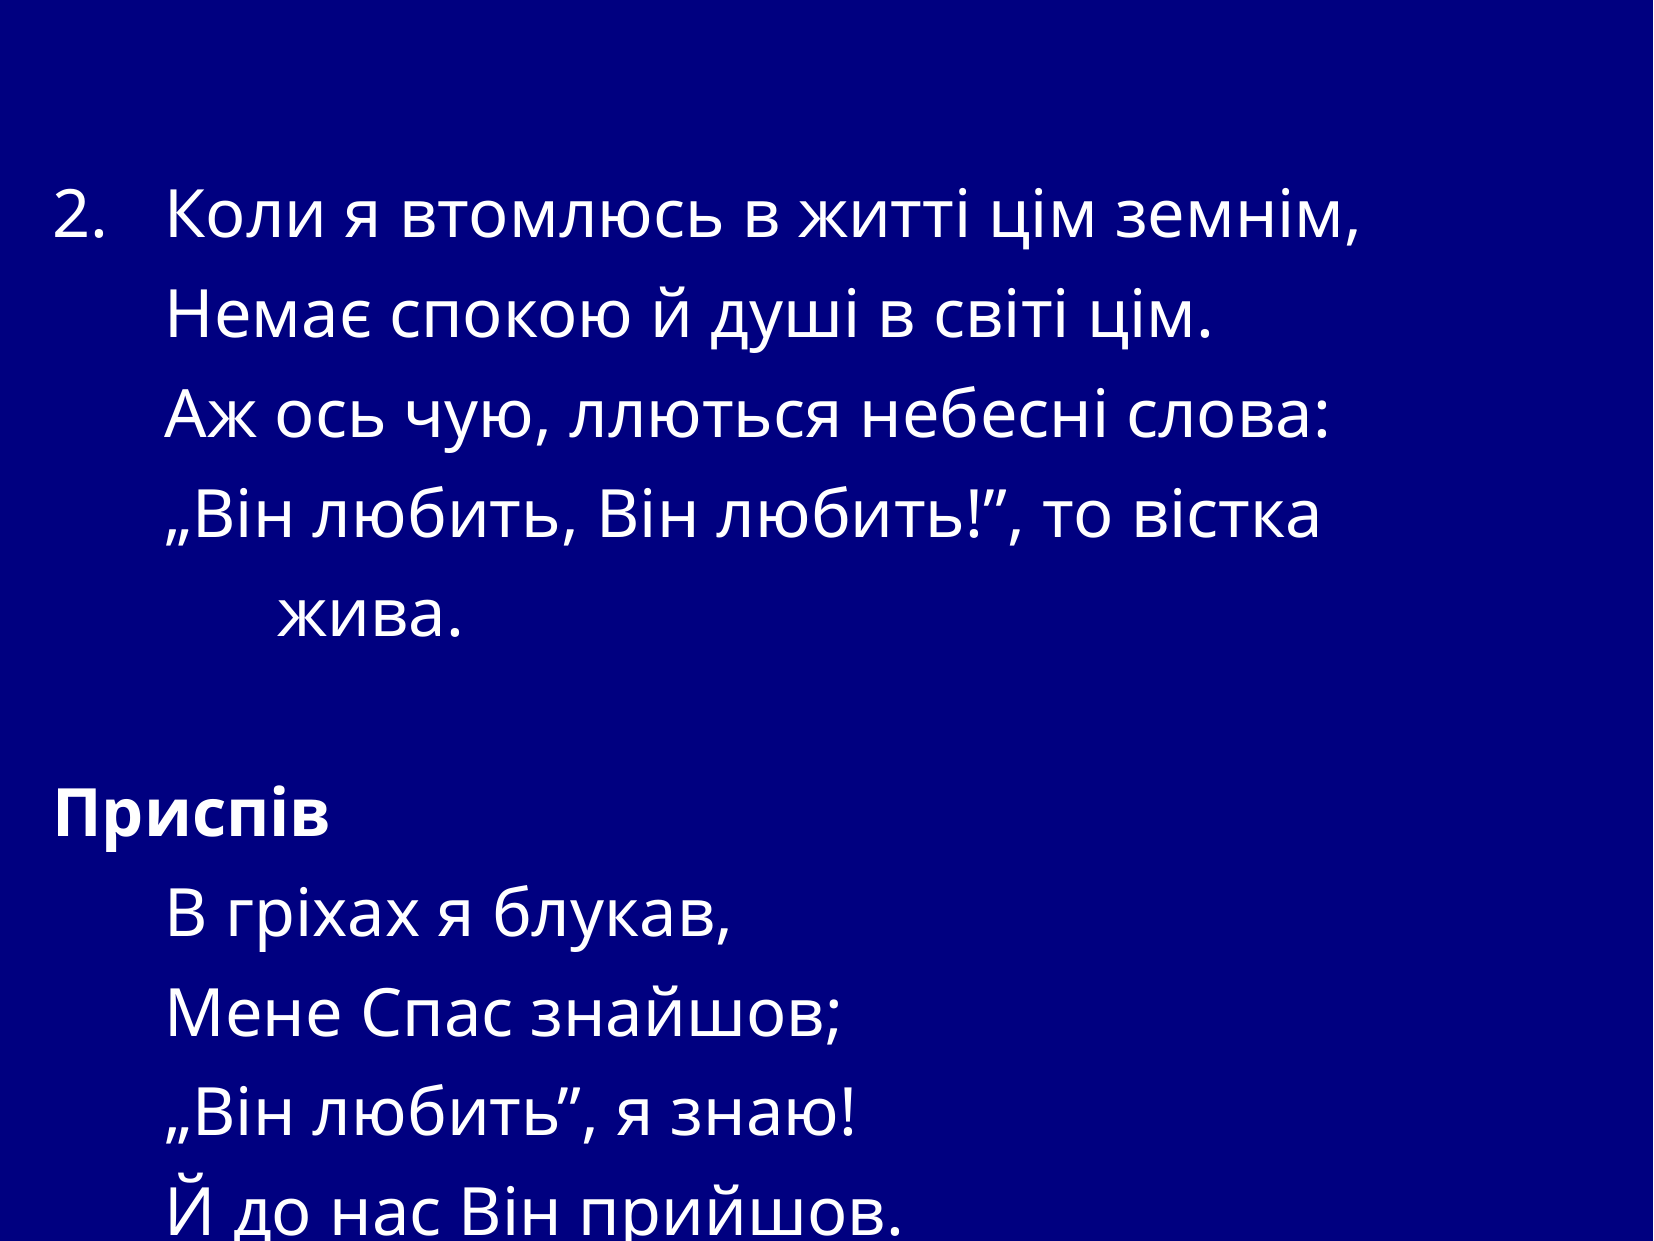

2.	Коли я втомлюсь в житті цім земнім,
	Немає спокою й душі в світі цім.
	Аж ось чую, ллються небесні слова:
	„Він любить, Він любить!”, то вістка
		жива.
Приспів
	В гріхах я блукав,
	Мене Спас знайшов;
	„Він любить”, я знаю!
	Й до нас Він прийшов.